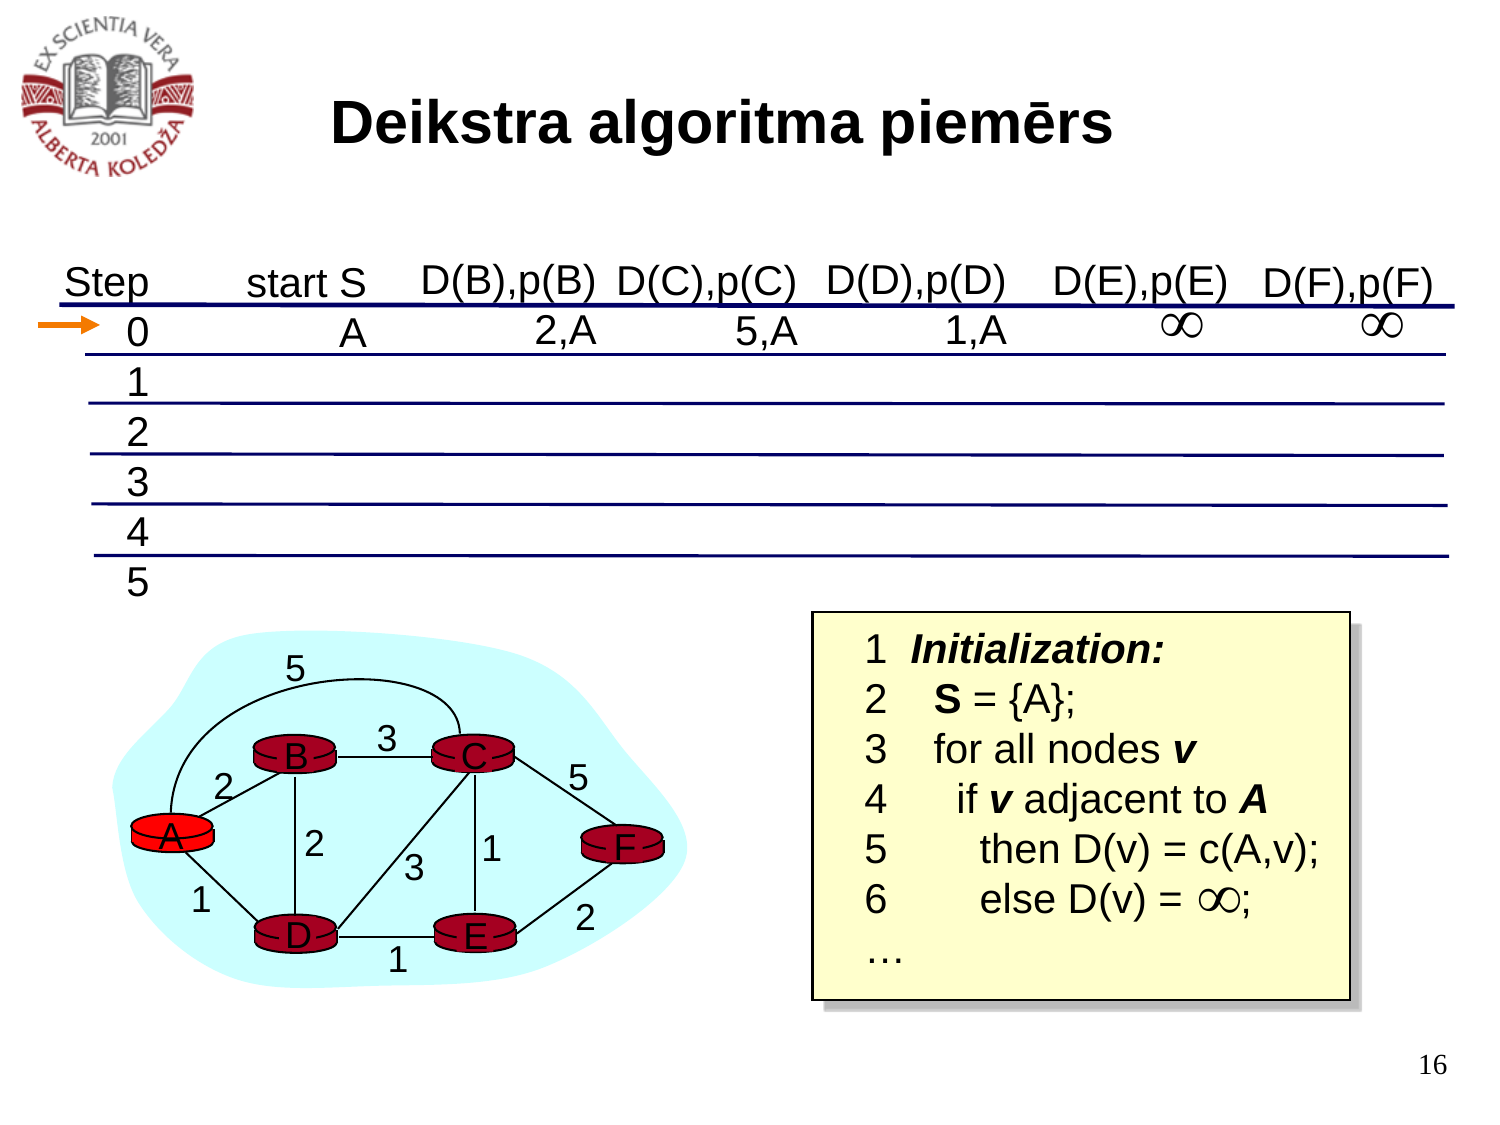

# Deikstra algoritma piemērs
D(B),p(B)
2,A
D(D),p(D)
1,A
D(C),p(C)
5,A
D(E),p(E)
Step
0
1
2
3
4
5
start S
A
D(F),p(F)
1 Initialization:
2 S = {A};
3 for all nodes v
4 if v adjacent to A
5 then D(v) = c(A,v);
6 else D(v) = ;
…
5
3
B
C
5
2
A
2
F
1
3
1
2
D
E
1